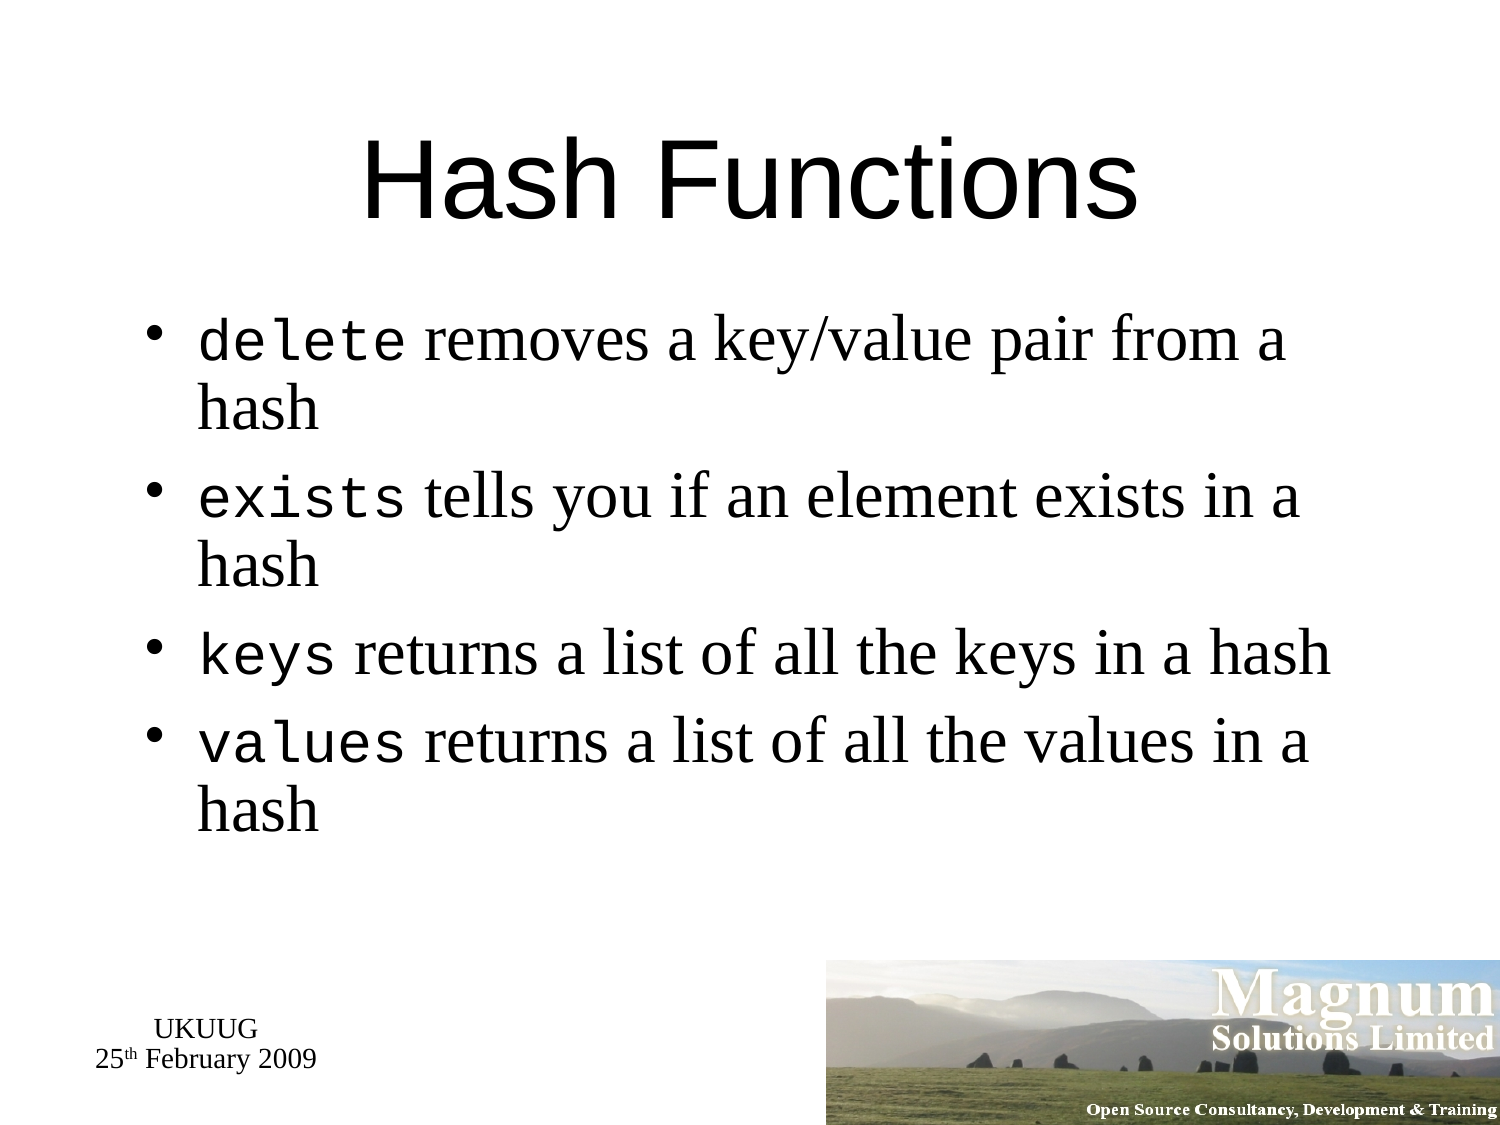

# Hash Functions
delete removes a key/value pair from a hash
exists tells you if an element exists in a hash
keys returns a list of all the keys in a hash
values returns a list of all the values in a hash
63